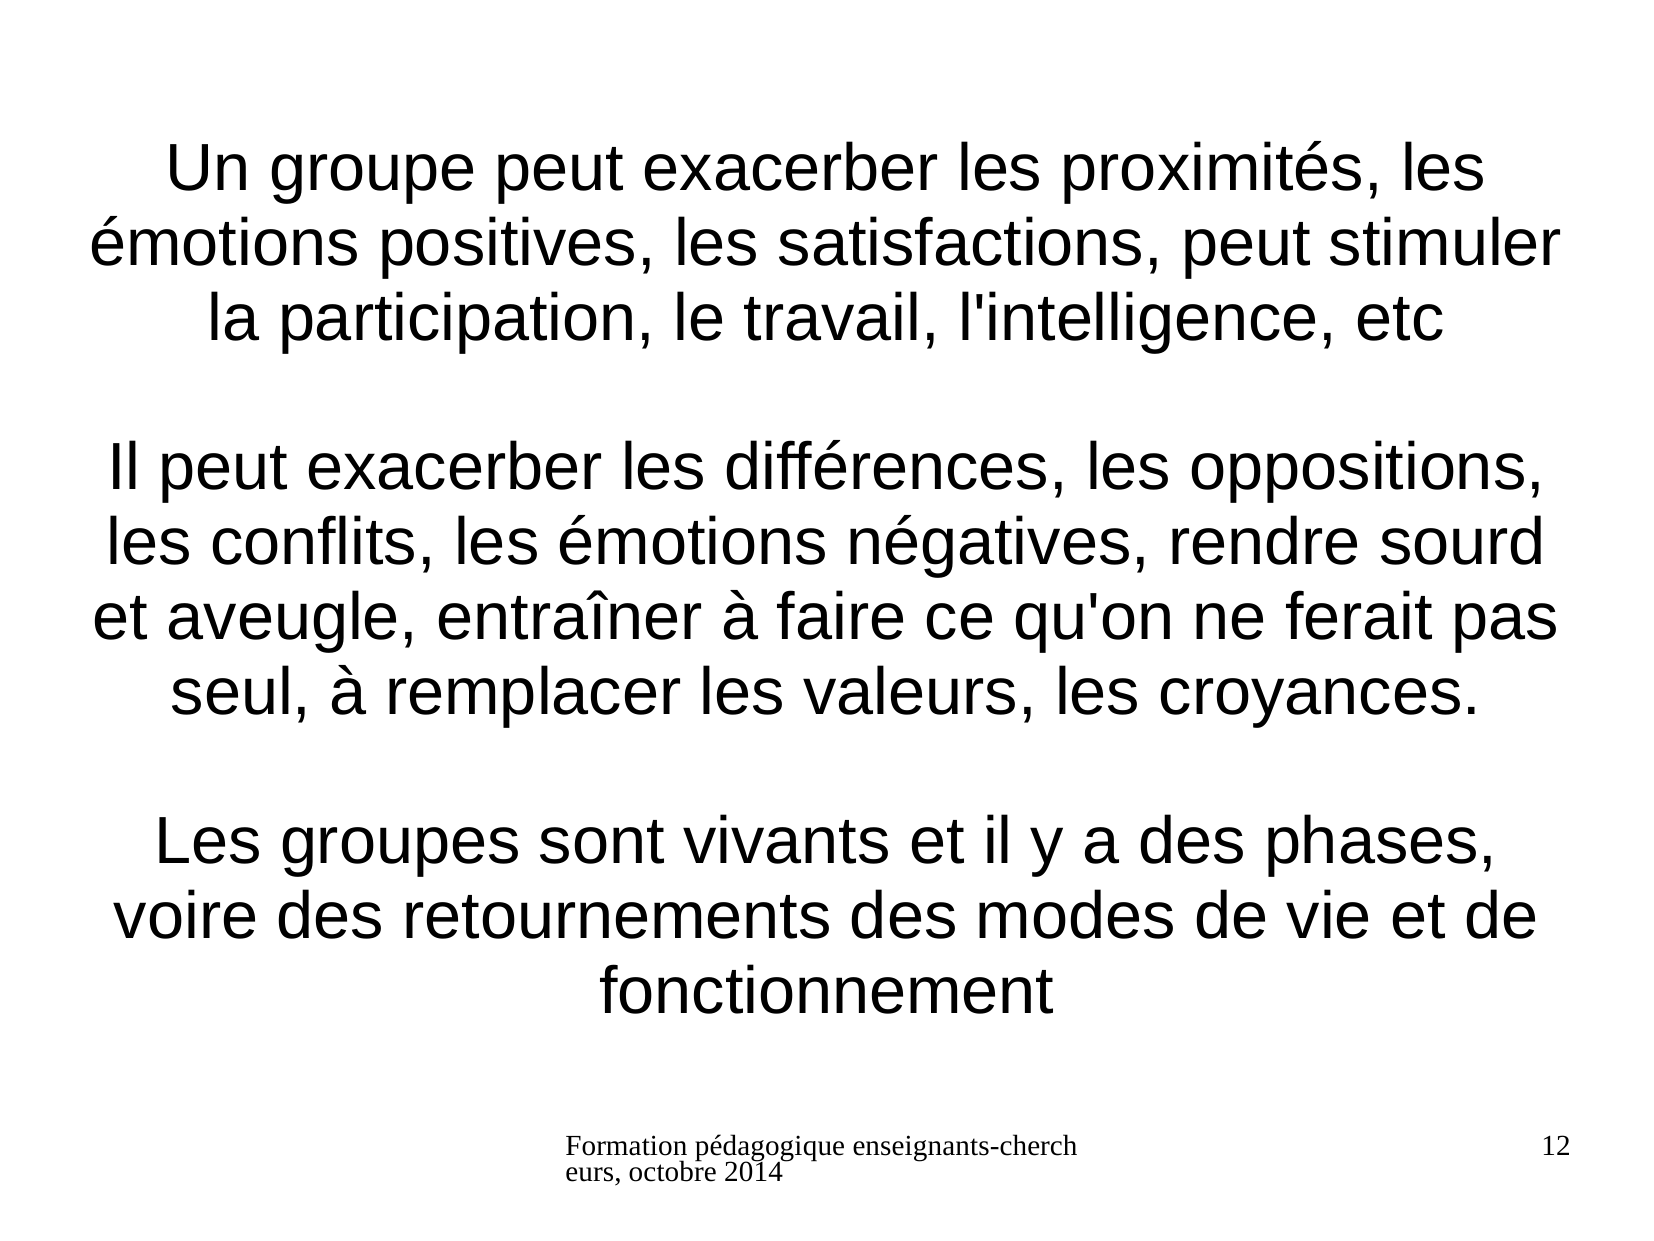

# Un groupe peut exacerber les proximités, les émotions positives, les satisfactions, peut stimuler la participation, le travail, l'intelligence, etc
Il peut exacerber les différences, les oppositions, les conflits, les émotions négatives, rendre sourd et aveugle, entraîner à faire ce qu'on ne ferait pas seul, à remplacer les valeurs, les croyances.
Les groupes sont vivants et il y a des phases, voire des retournements des modes de vie et de fonctionnement
Formation pédagogique enseignants-chercheurs, octobre 2014
12